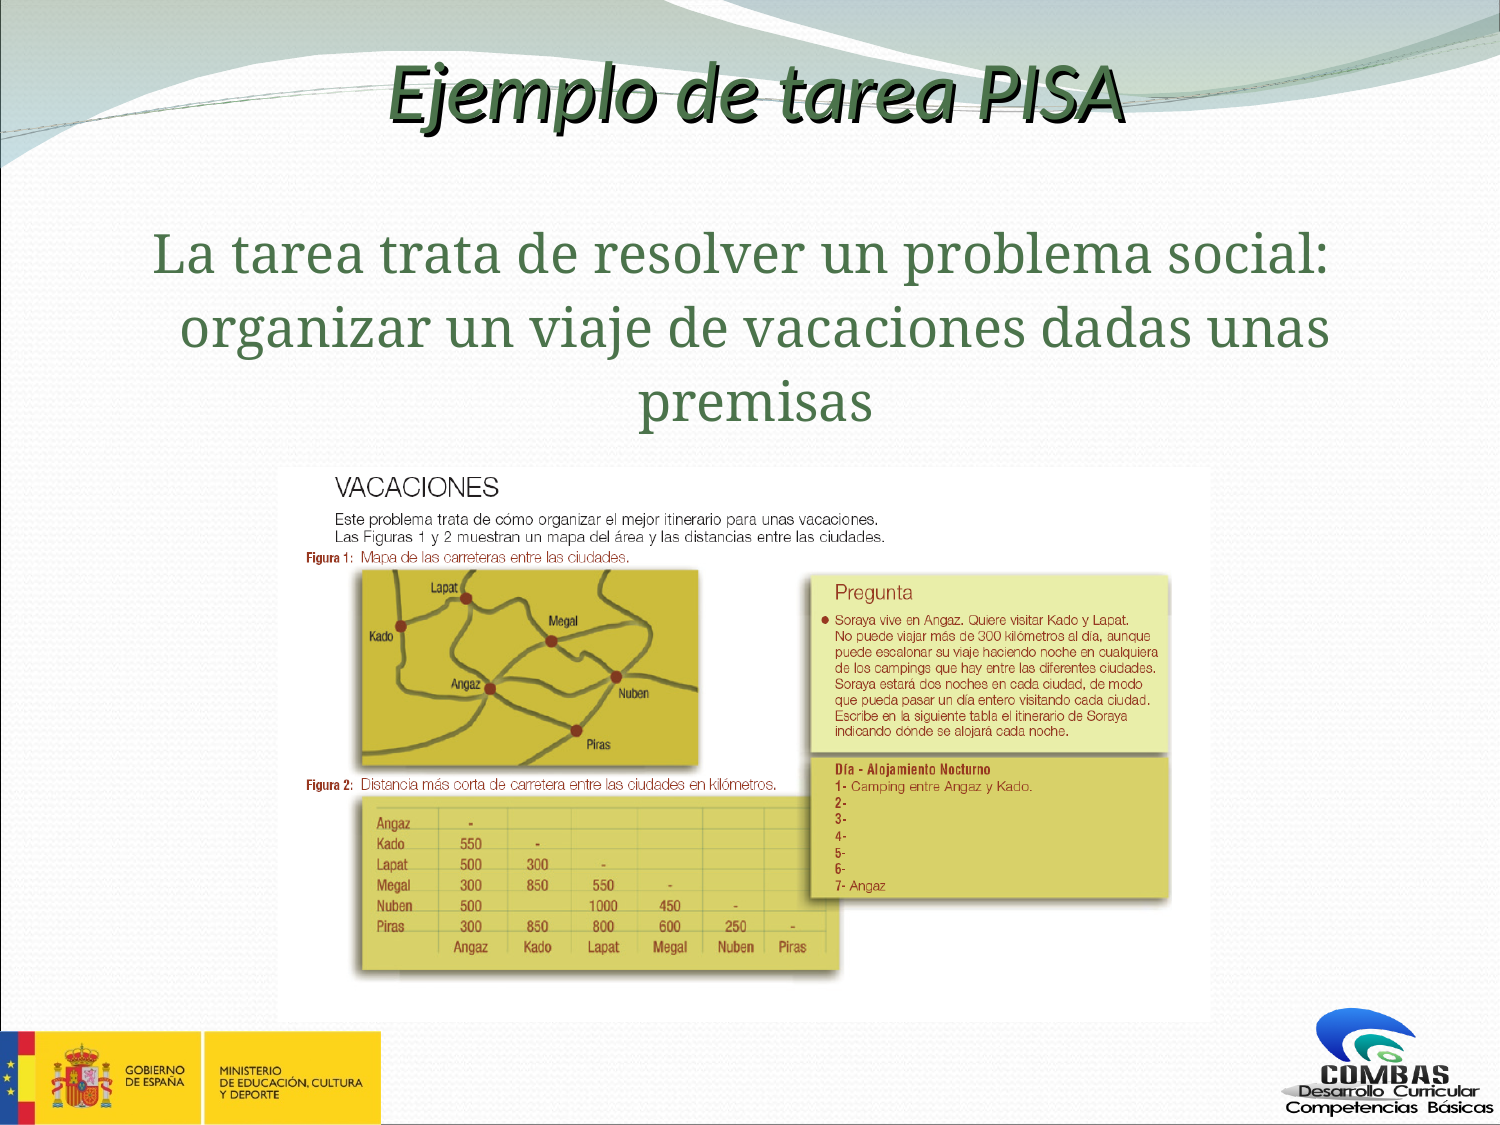

# Ejemplo de tarea PISA La tarea trata de resolver un problema social: organizar un viaje de vacaciones dadas unas premisas